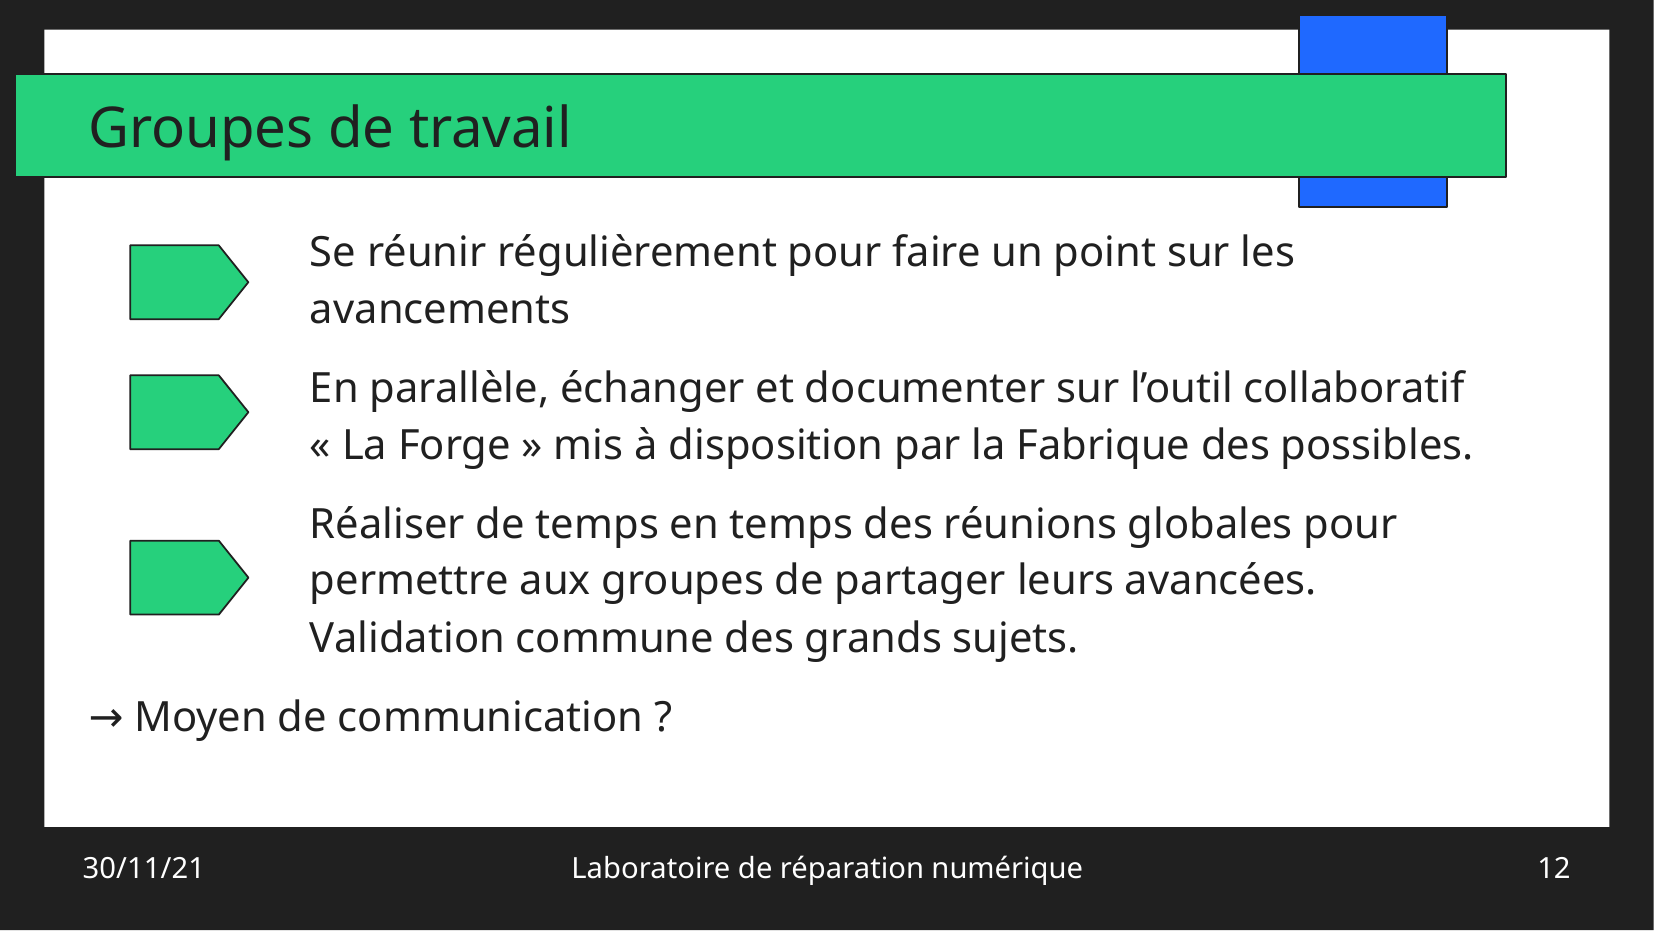

# Groupes de travail
			Se réunir régulièrement pour faire un point sur les
			avancements
			En parallèle, échanger et documenter sur l’outil collaboratif
			« La Forge » mis à disposition par la Fabrique des possibles.
			Réaliser de temps en temps des réunions globales pour
			permettre aux groupes de partager leurs avancées.
			Validation commune des grands sujets.
→ Moyen de communication ?
30/11/21
Laboratoire de réparation numérique
12